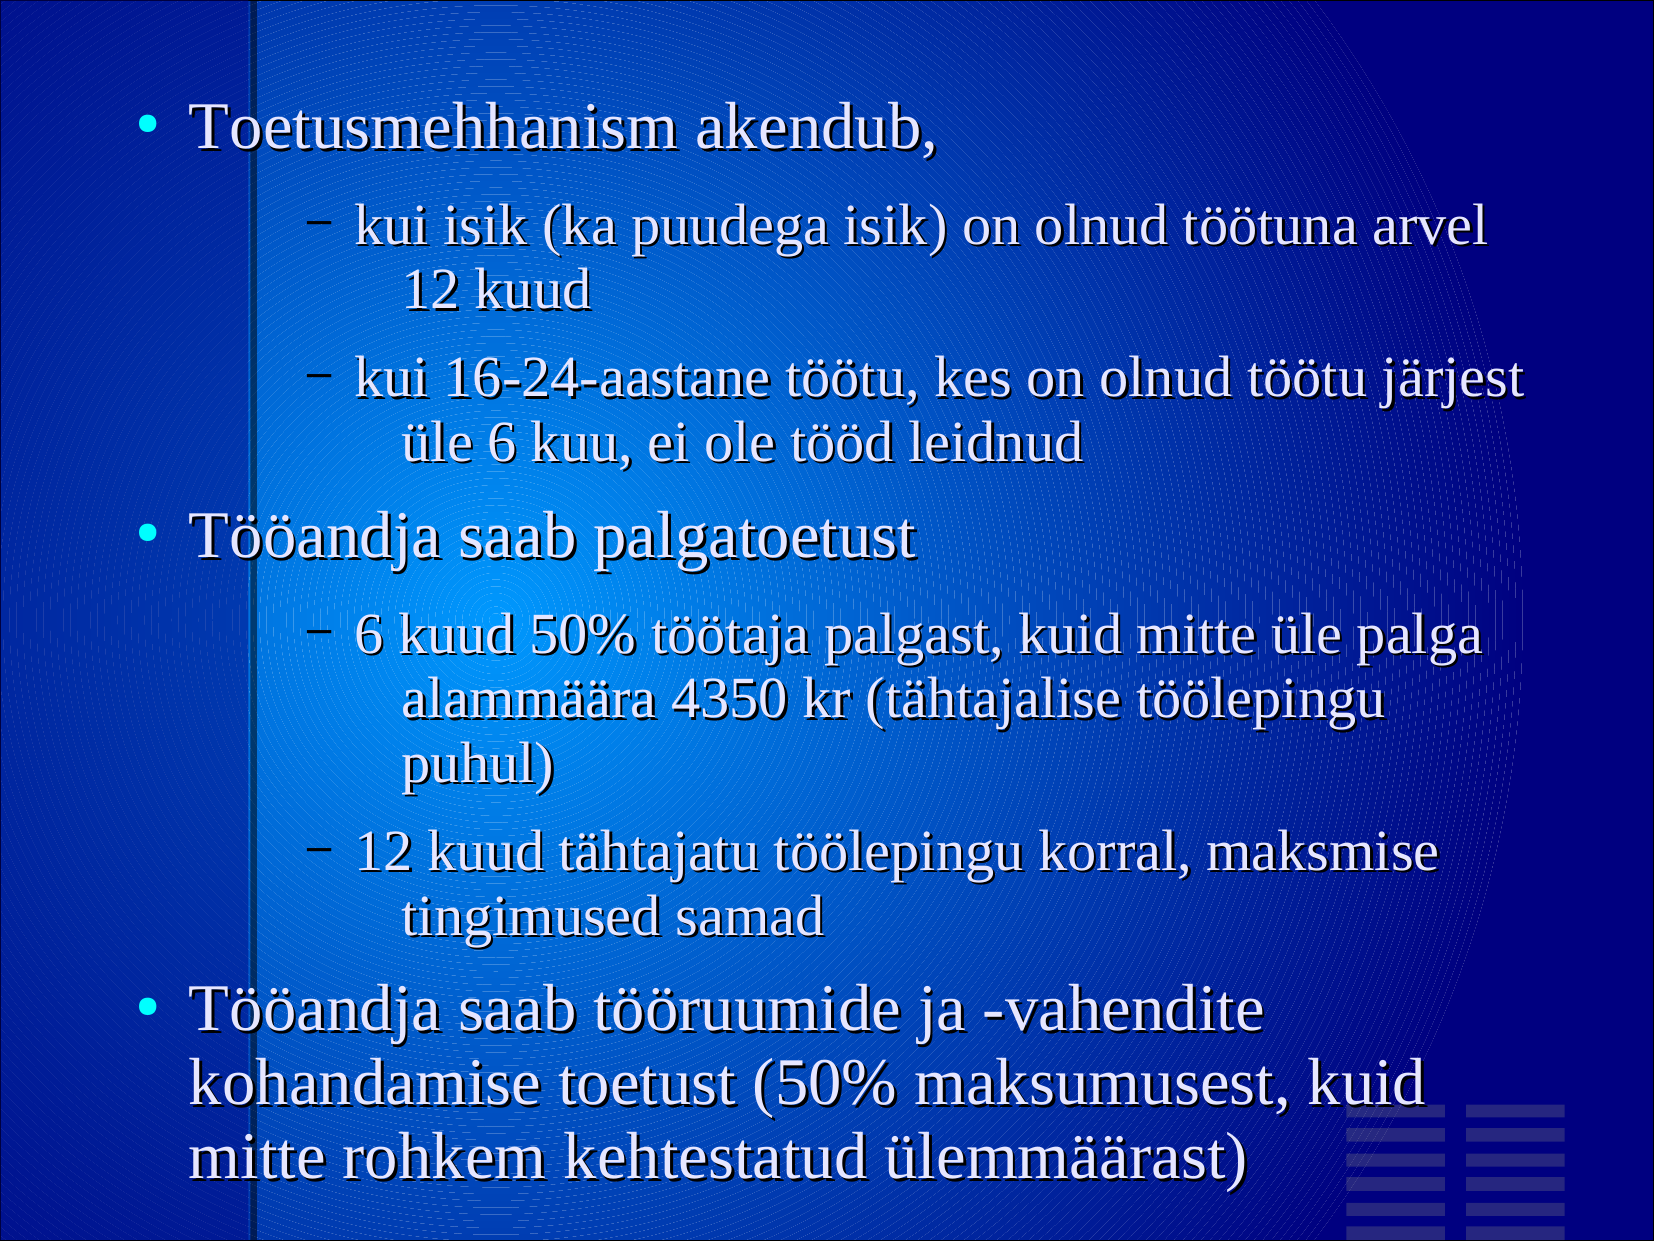

# Toetusmehhanism akendub,
kui isik (ka puudega isik) on olnud töötuna arvel 12 kuud
kui 16-24-aastane töötu, kes on olnud töötu järjest üle 6 kuu, ei ole tööd leidnud
Tööandja saab palgatoetust
6 kuud 50% töötaja palgast, kuid mitte üle palga alammäära 4350 kr (tähtajalise töölepingu puhul)
12 kuud tähtajatu töölepingu korral, maksmise tingimused samad
Tööandja saab tööruumide ja -vahendite kohandamise toetust (50% maksumusest, kuid mitte rohkem kehtestatud ülemmäärast)